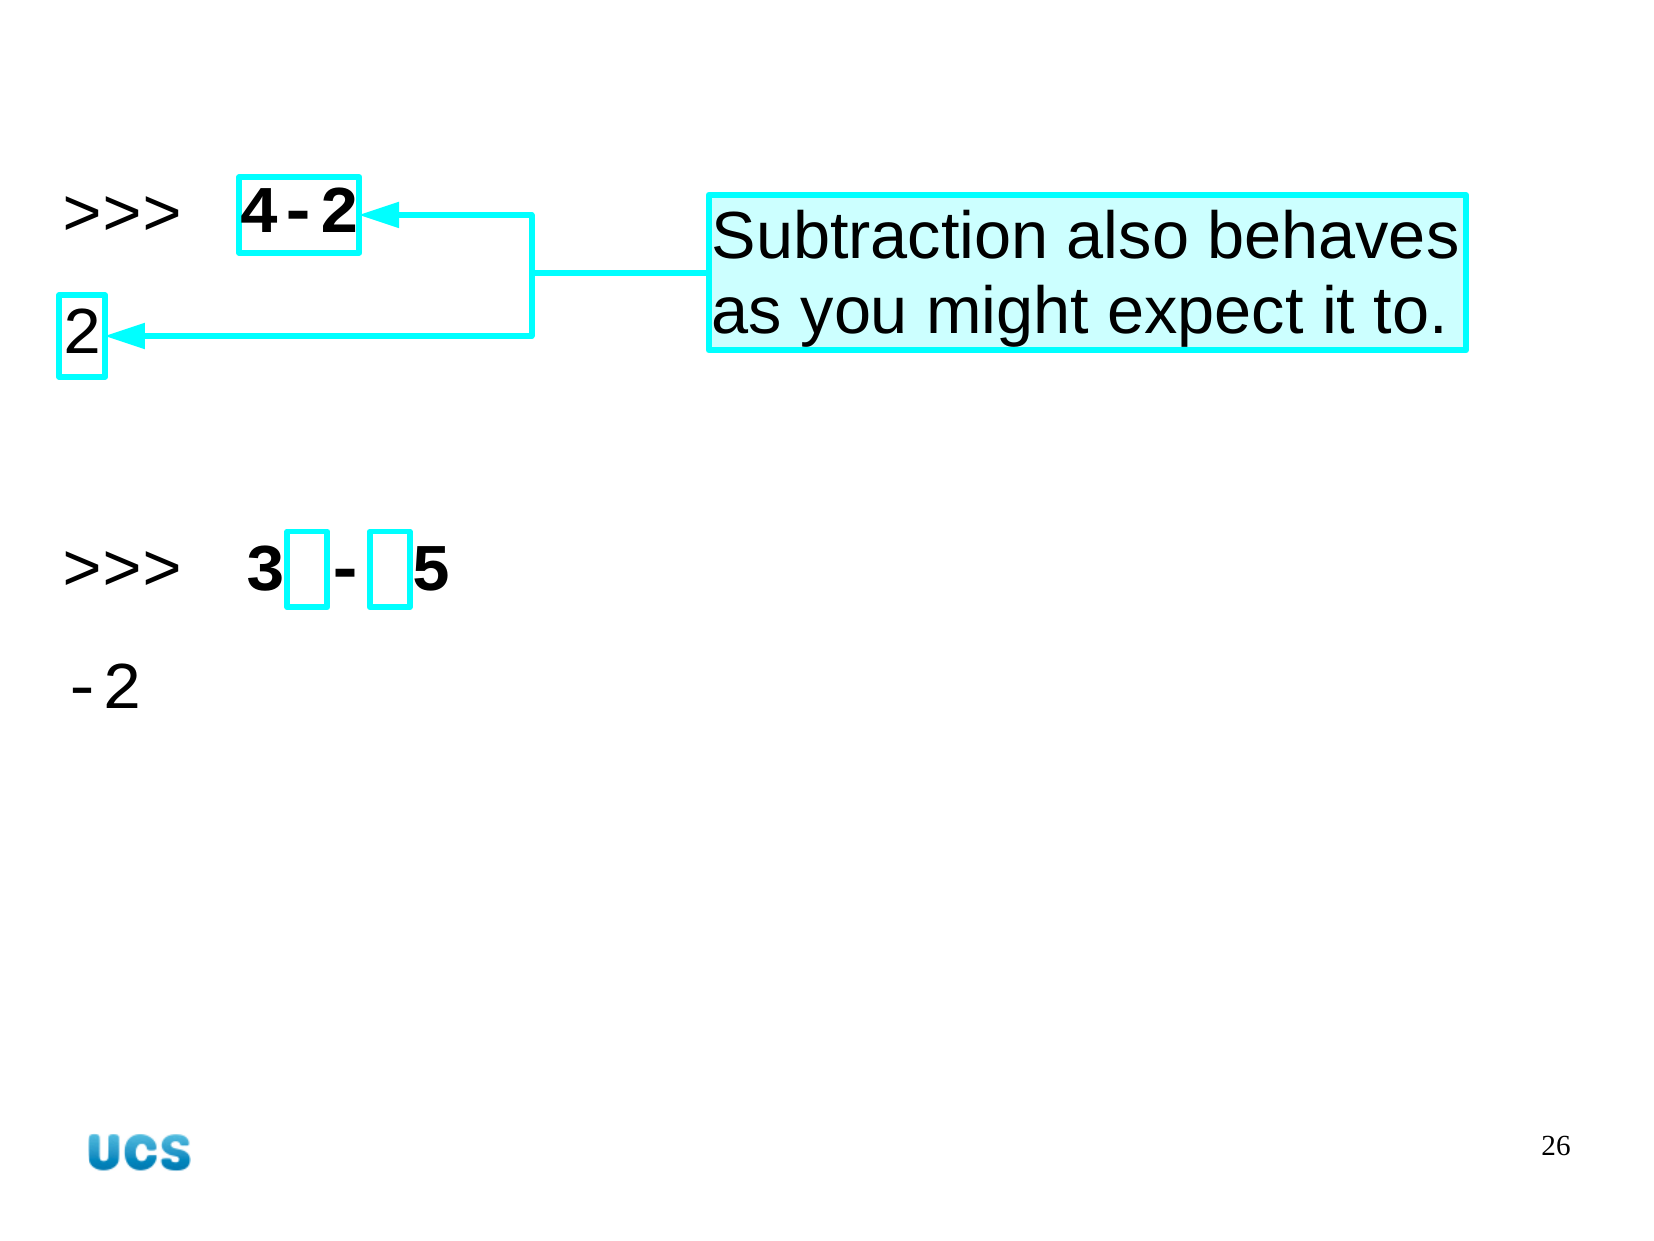

>>>
4-2
Subtraction also behaves
as you might expect it to.
2
>>>
3
-
5
-2
26